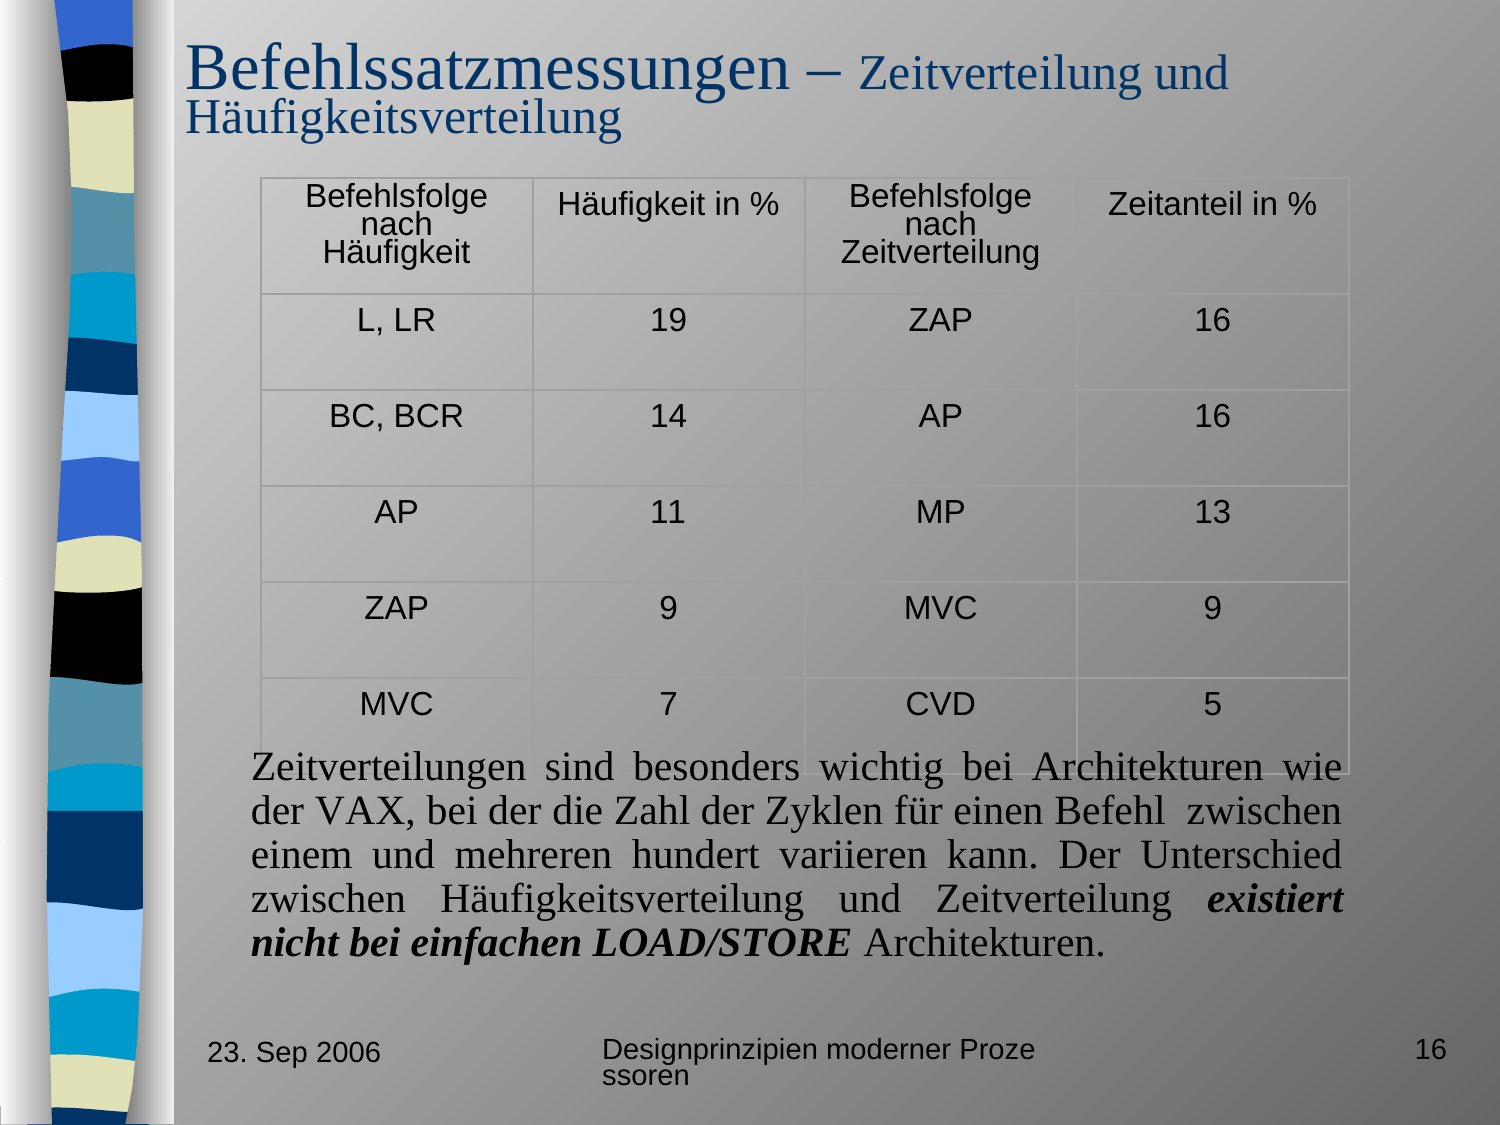

# Befehlssatzmessungen – Zeitverteilung und Häufigkeitsverteilung
Befehlsfolge nach Häufigkeit
Häufigkeit in %
Befehlsfolge nach Zeitverteilung
Zeitanteil in %
L, LR
19
ZAP
16
BC, BCR
14
AP
16
AP
11
MP
13
ZAP
9
MVC
9
MVC
7
CVD
5
Zeitverteilungen sind besonders wichtig bei Architekturen wie der VAX, bei der die Zahl der Zyklen für einen Befehl zwischen einem und mehreren hundert variieren kann. Der Unterschied zwischen Häufigkeitsverteilung und Zeitverteilung existiert nicht bei einfachen LOAD/STORE Architekturen.
Designprinzipien moderner Prozessoren
16